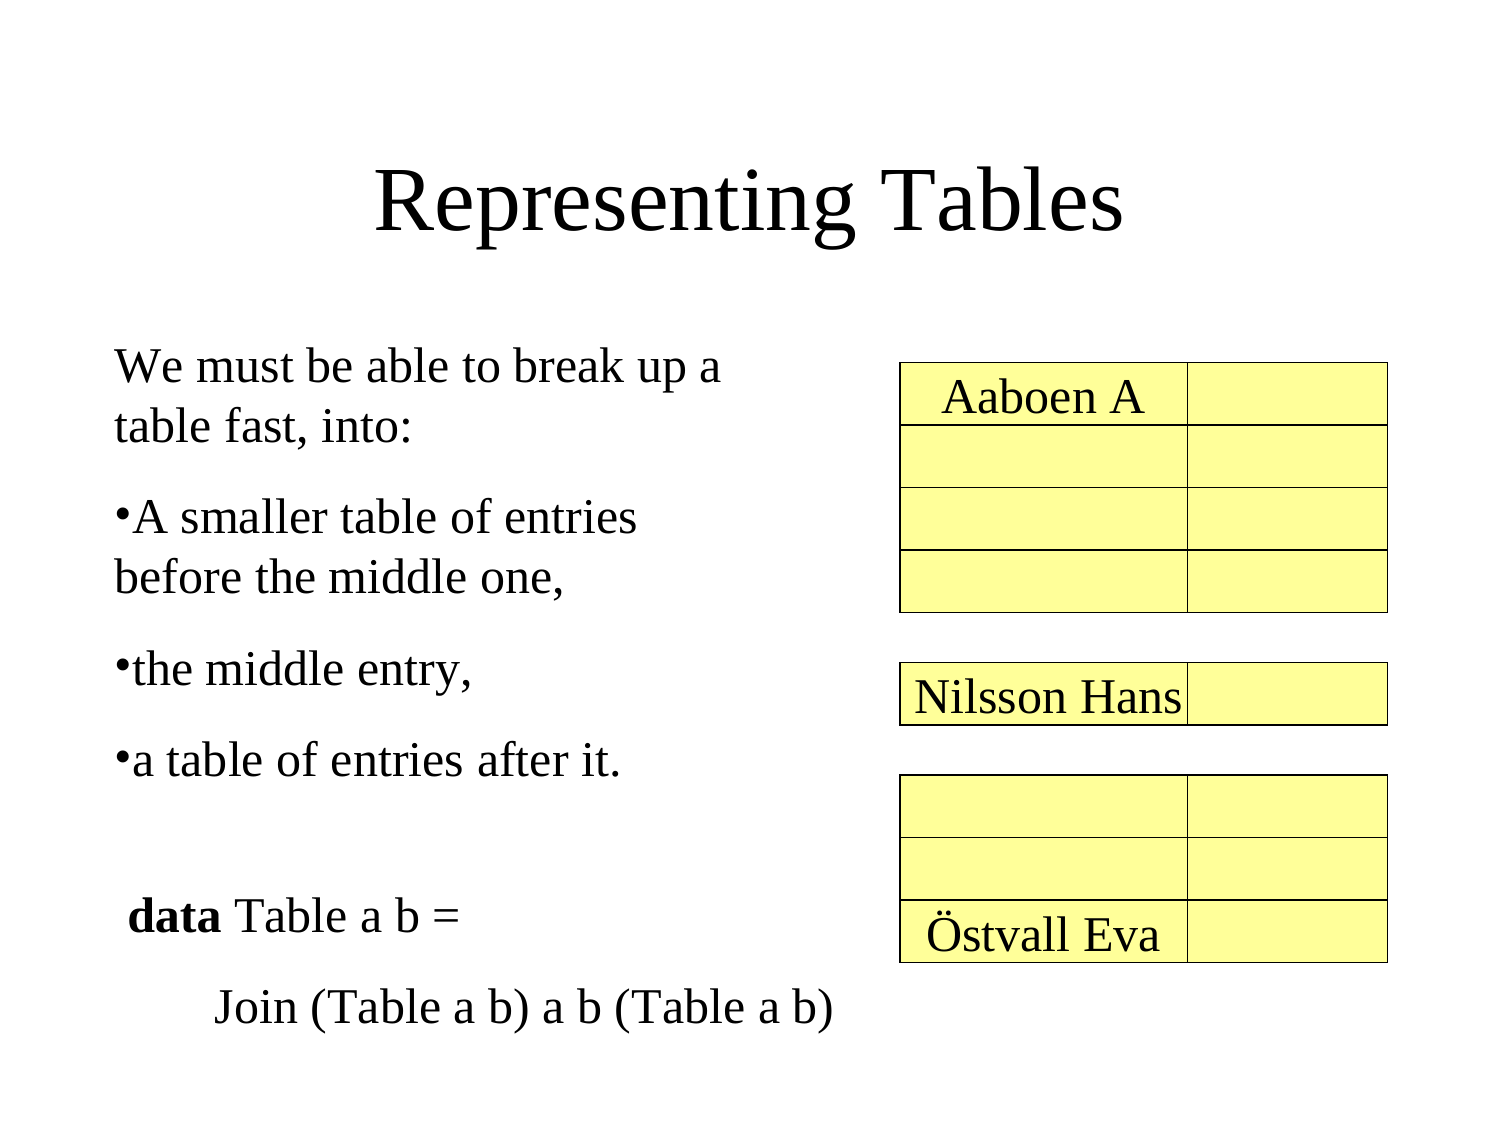

# Representing Tables
We must be able to break up a table fast, into:
A smaller table of entries before the middle one,
the middle entry,
a table of entries after it.
Aaboen A
Nilsson Hans
data Table a b =
 Join (Table a b) a b (Table a b)
Östvall Eva